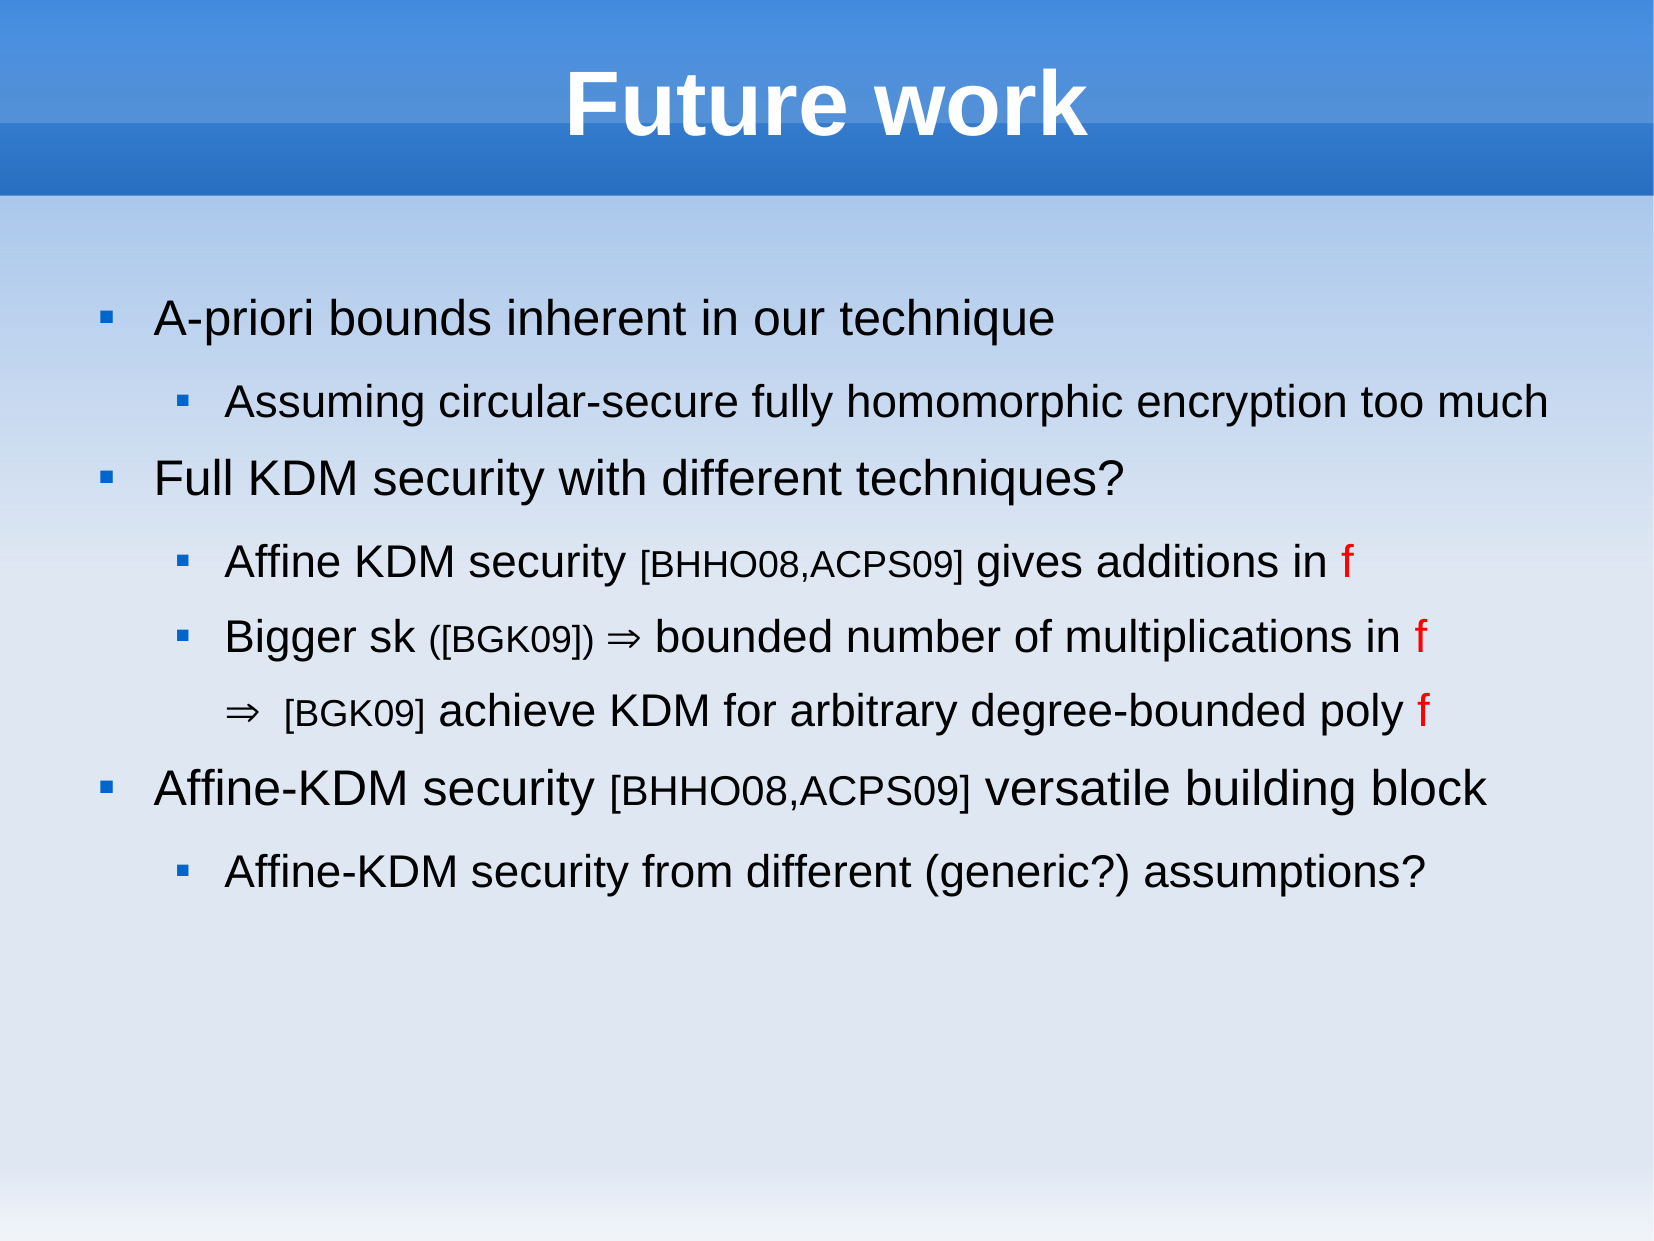

# Future work
A-priori bounds inherent in our technique
Assuming circular-secure fully homomorphic encryption too much
Full KDM security with different techniques?
Affine KDM security [BHHO08,ACPS09] gives additions in f
Bigger sk ([BGK09]) Þ bounded number of multiplications in f
Þ [BGK09] achieve KDM for arbitrary degree-bounded poly f
Affine-KDM security [BHHO08,ACPS09] versatile building block
Affine-KDM security from different (generic?) assumptions?